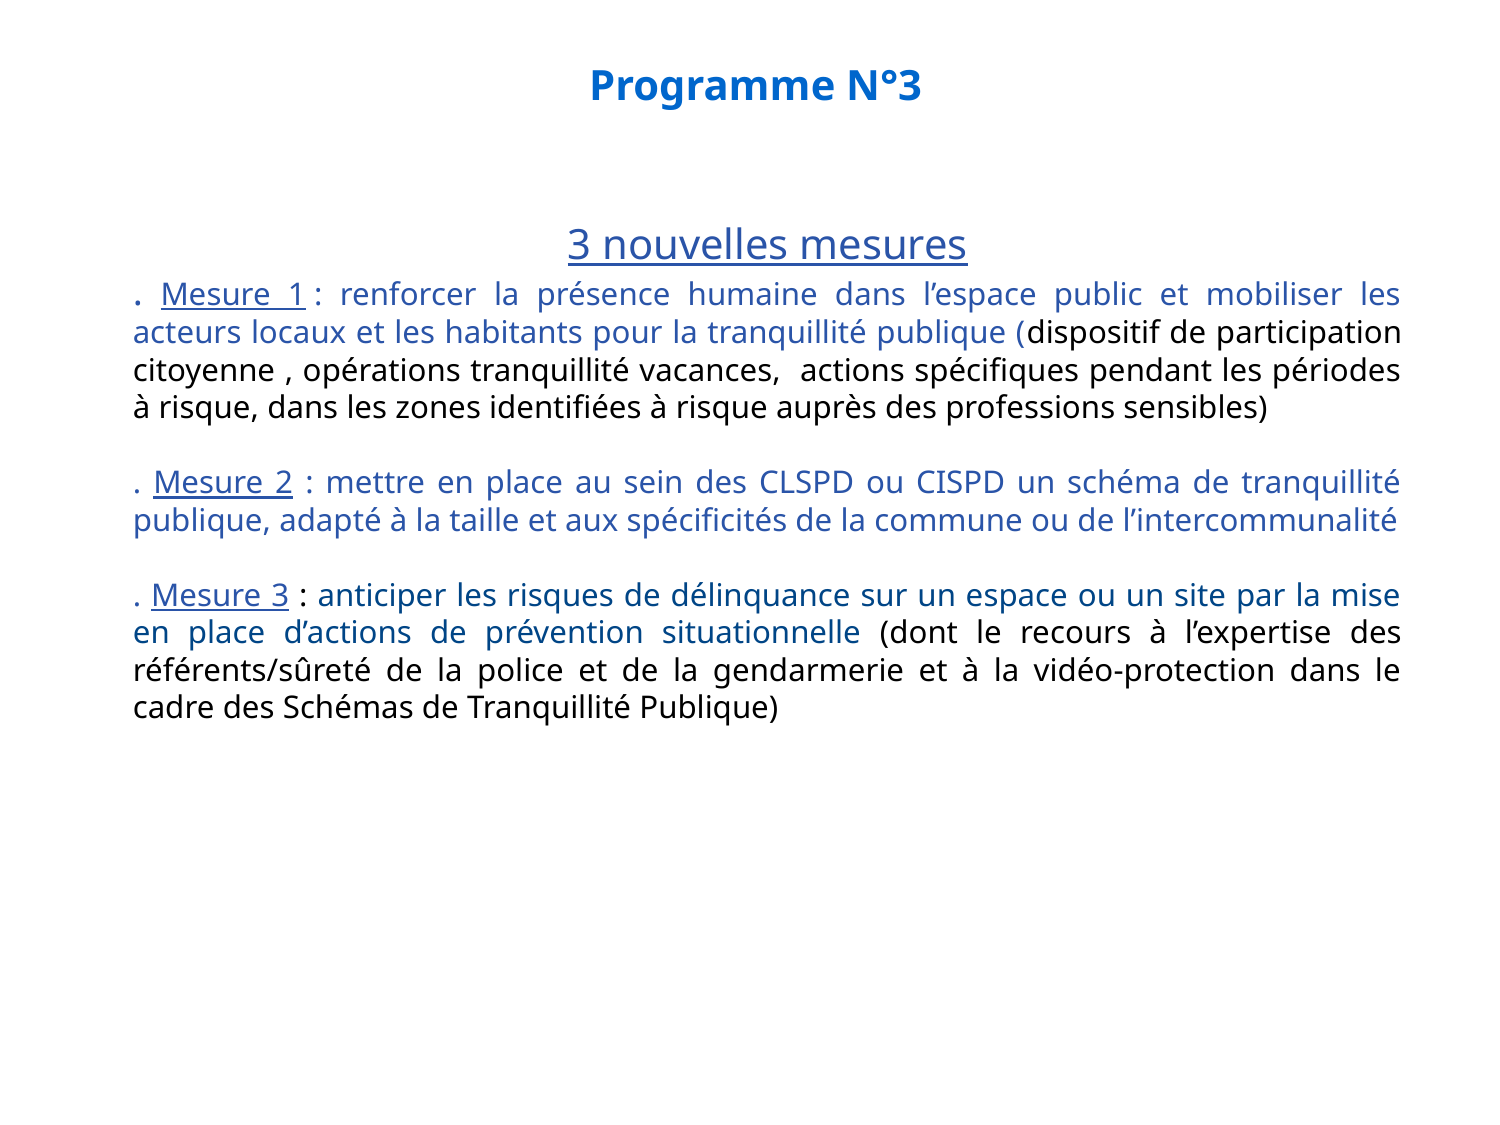

Programme N°3
3 nouvelles mesures
. Mesure 1 : renforcer la présence humaine dans l’espace public et mobiliser les acteurs locaux et les habitants pour la tranquillité publique (dispositif de participation citoyenne , opérations tranquillité vacances, actions spécifiques pendant les périodes à risque, dans les zones identifiées à risque auprès des professions sensibles)
. Mesure 2 : mettre en place au sein des CLSPD ou CISPD un schéma de tranquillité publique, adapté à la taille et aux spécificités de la commune ou de l’intercommunalité
. Mesure 3 : anticiper les risques de délinquance sur un espace ou un site par la mise en place d’actions de prévention situationnelle (dont le recours à l’expertise des référents/sûreté de la police et de la gendarmerie et à la vidéo-protection dans le cadre des Schémas de Tranquillité Publique)